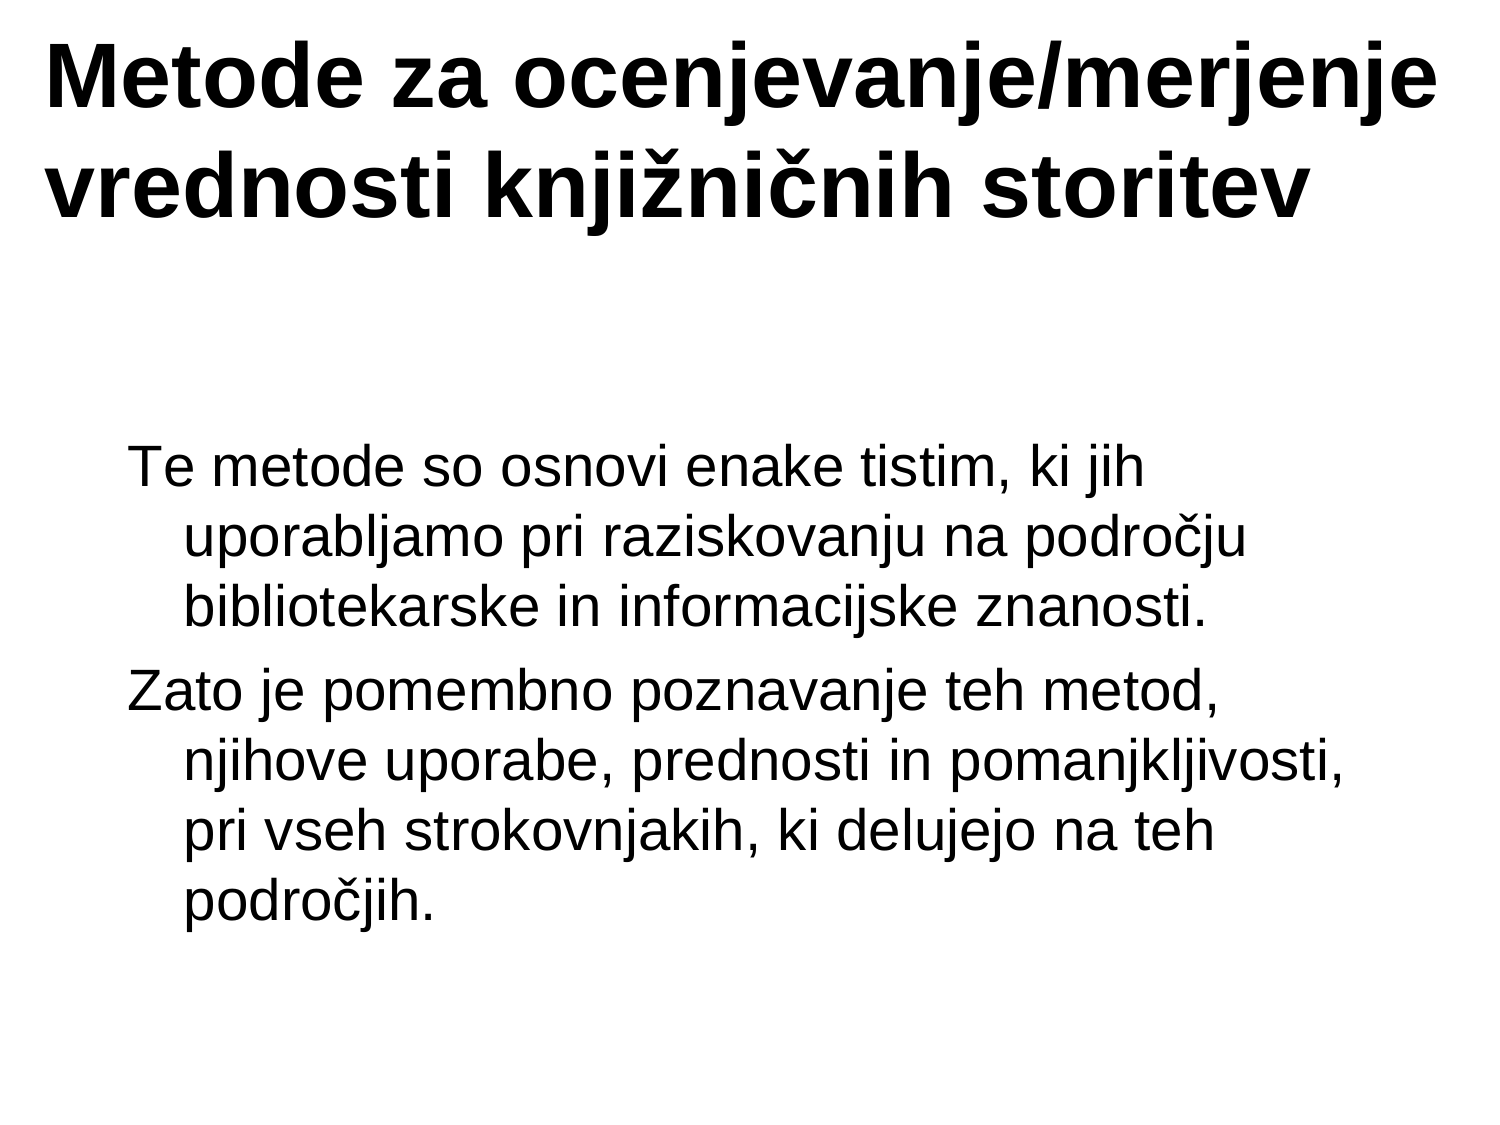

# Metode za ocenjevanje/merjenje vrednosti knjižničnih storitev
Te metode so osnovi enake tistim, ki jih uporabljamo pri raziskovanju na področju bibliotekarske in informacijske znanosti.
Zato je pomembno poznavanje teh metod, njihove uporabe, prednosti in pomanjkljivosti, pri vseh strokovnjakih, ki delujejo na teh področjih.
Primoz Juznic, BINK, FF, Univerza v Ljubljani